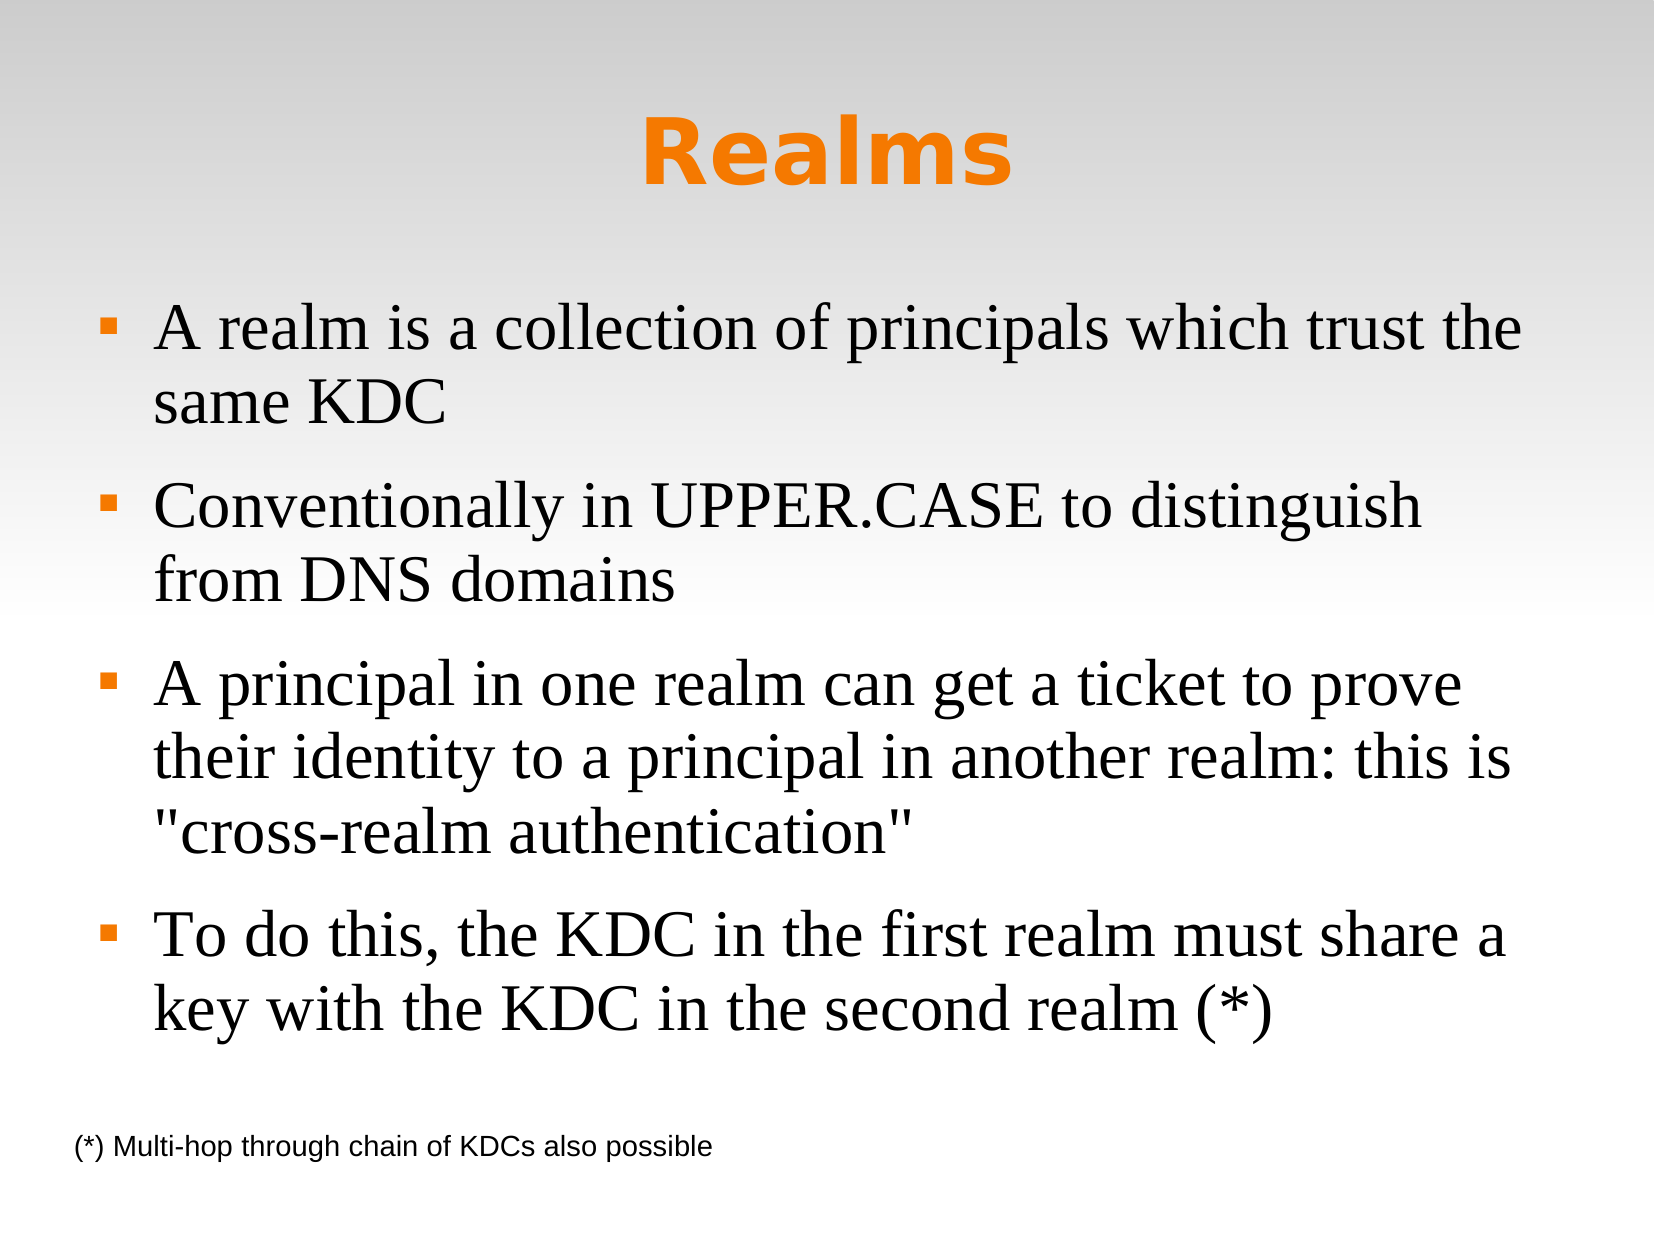

# Realms
A realm is a collection of principals which trust the same KDC
Conventionally in UPPER.CASE to distinguish from DNS domains
A principal in one realm can get a ticket to prove their identity to a principal in another realm: this is "cross-realm authentication"
To do this, the KDC in the first realm must share a key with the KDC in the second realm (*)
(*) Multi-hop through chain of KDCs also possible